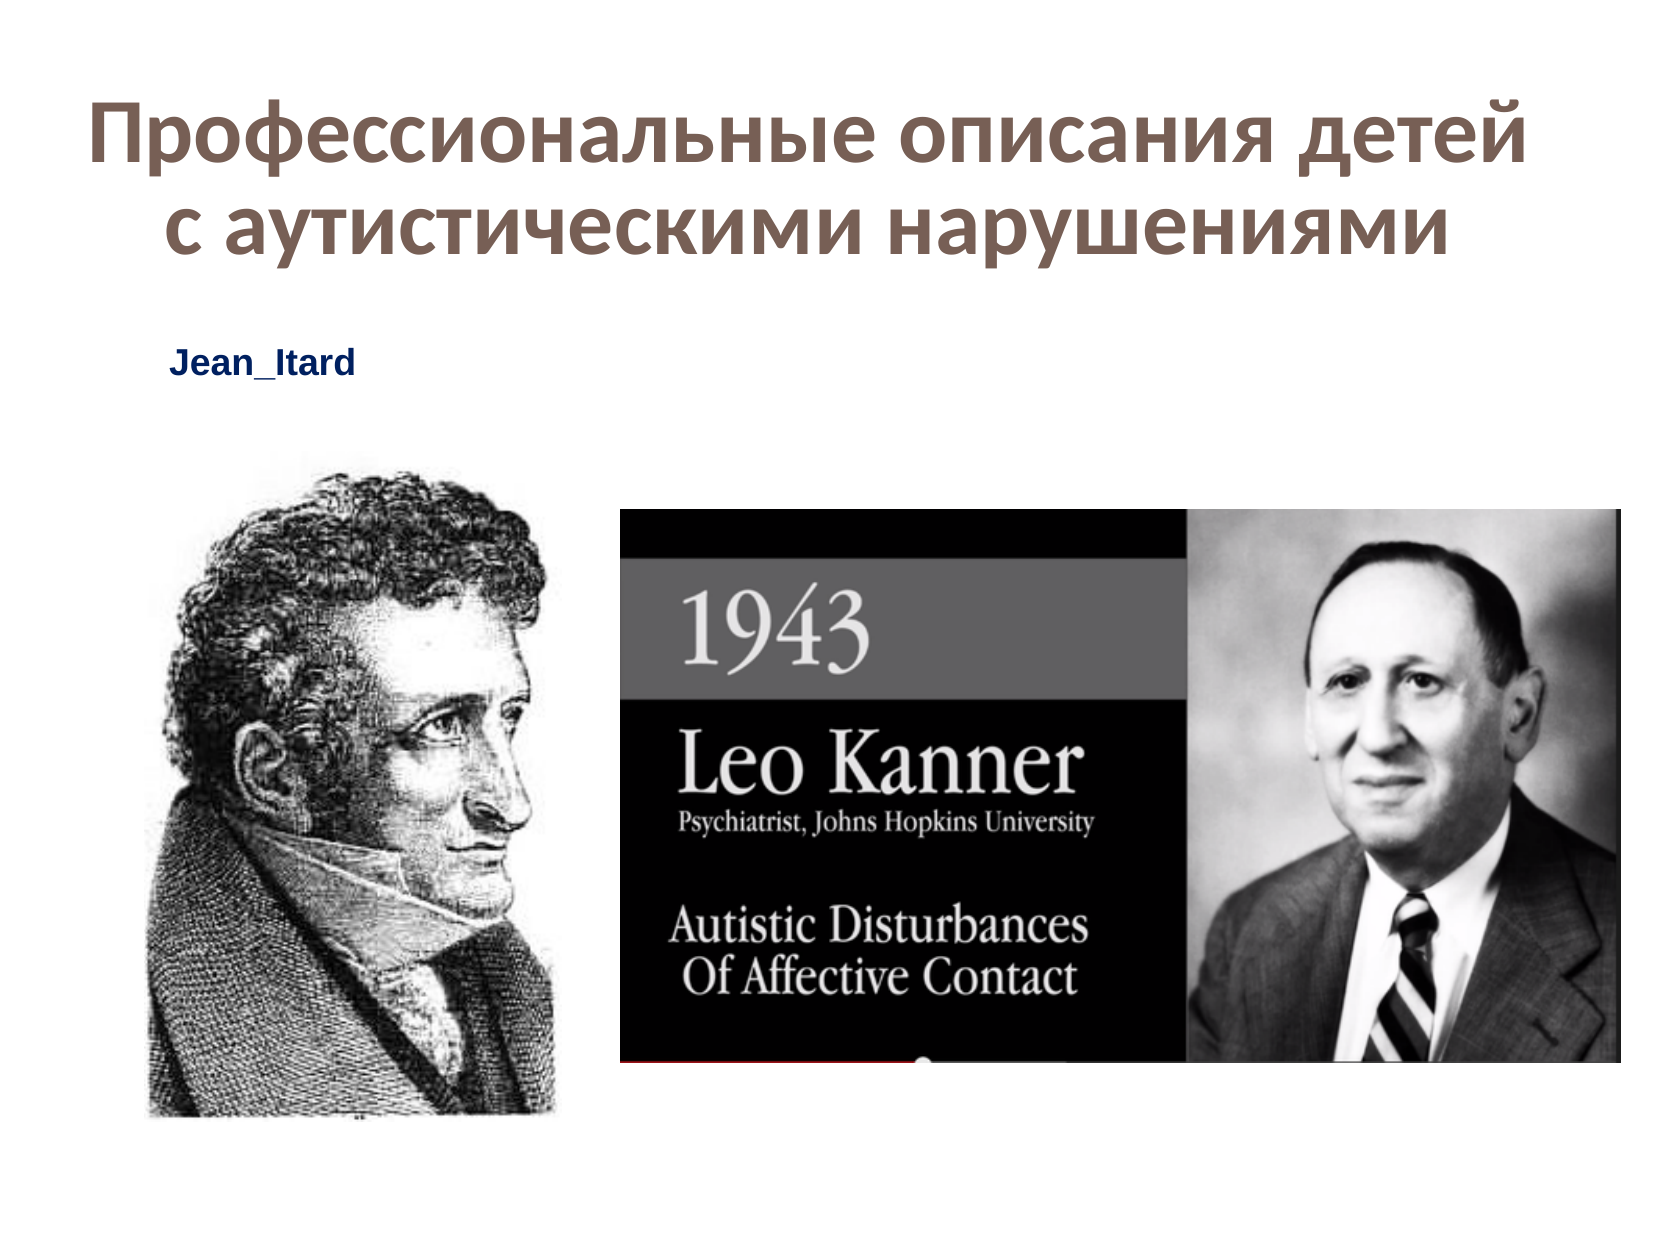

# Профессиональные описания детей с аутистическими нарушениями
Jean_Itard